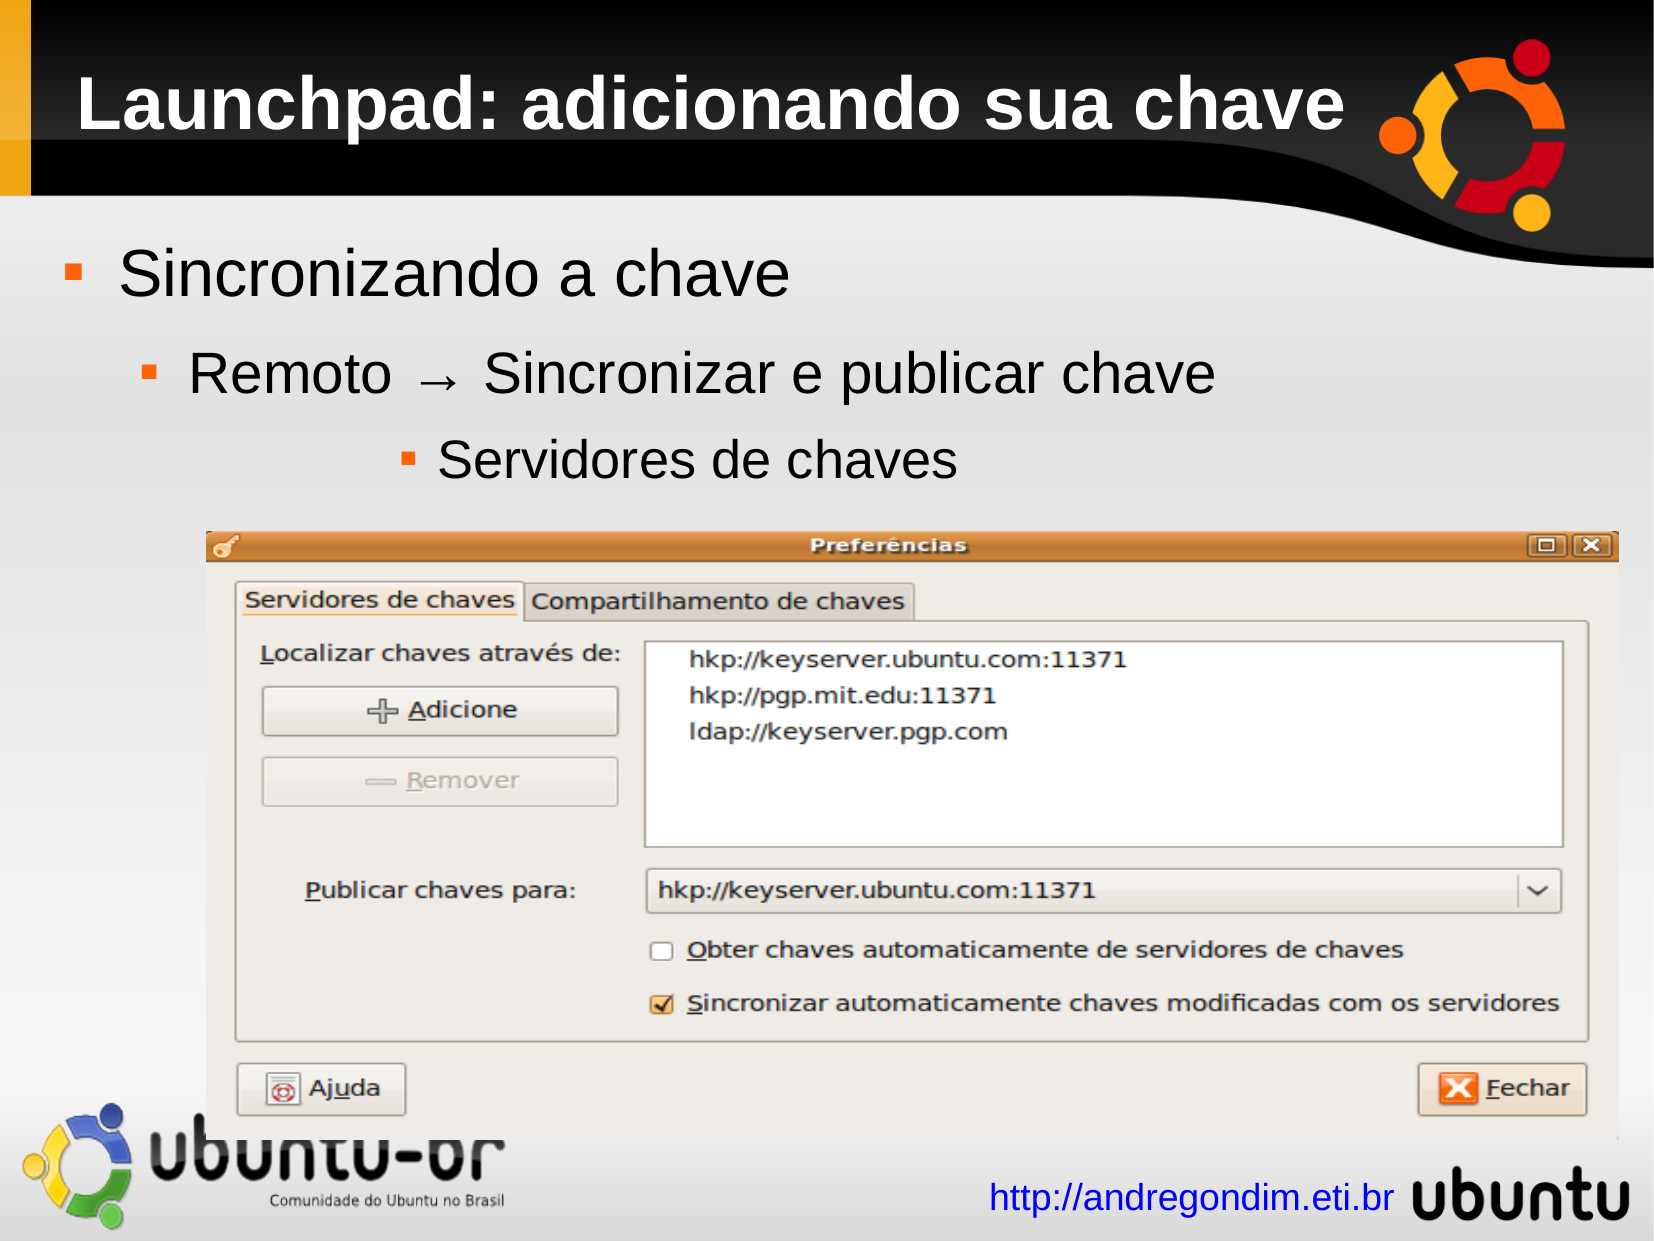

# Launchpad: adicionando sua chave
Sincronizando a chave
Remoto → Sincronizar e publicar chave
Servidores de chaves